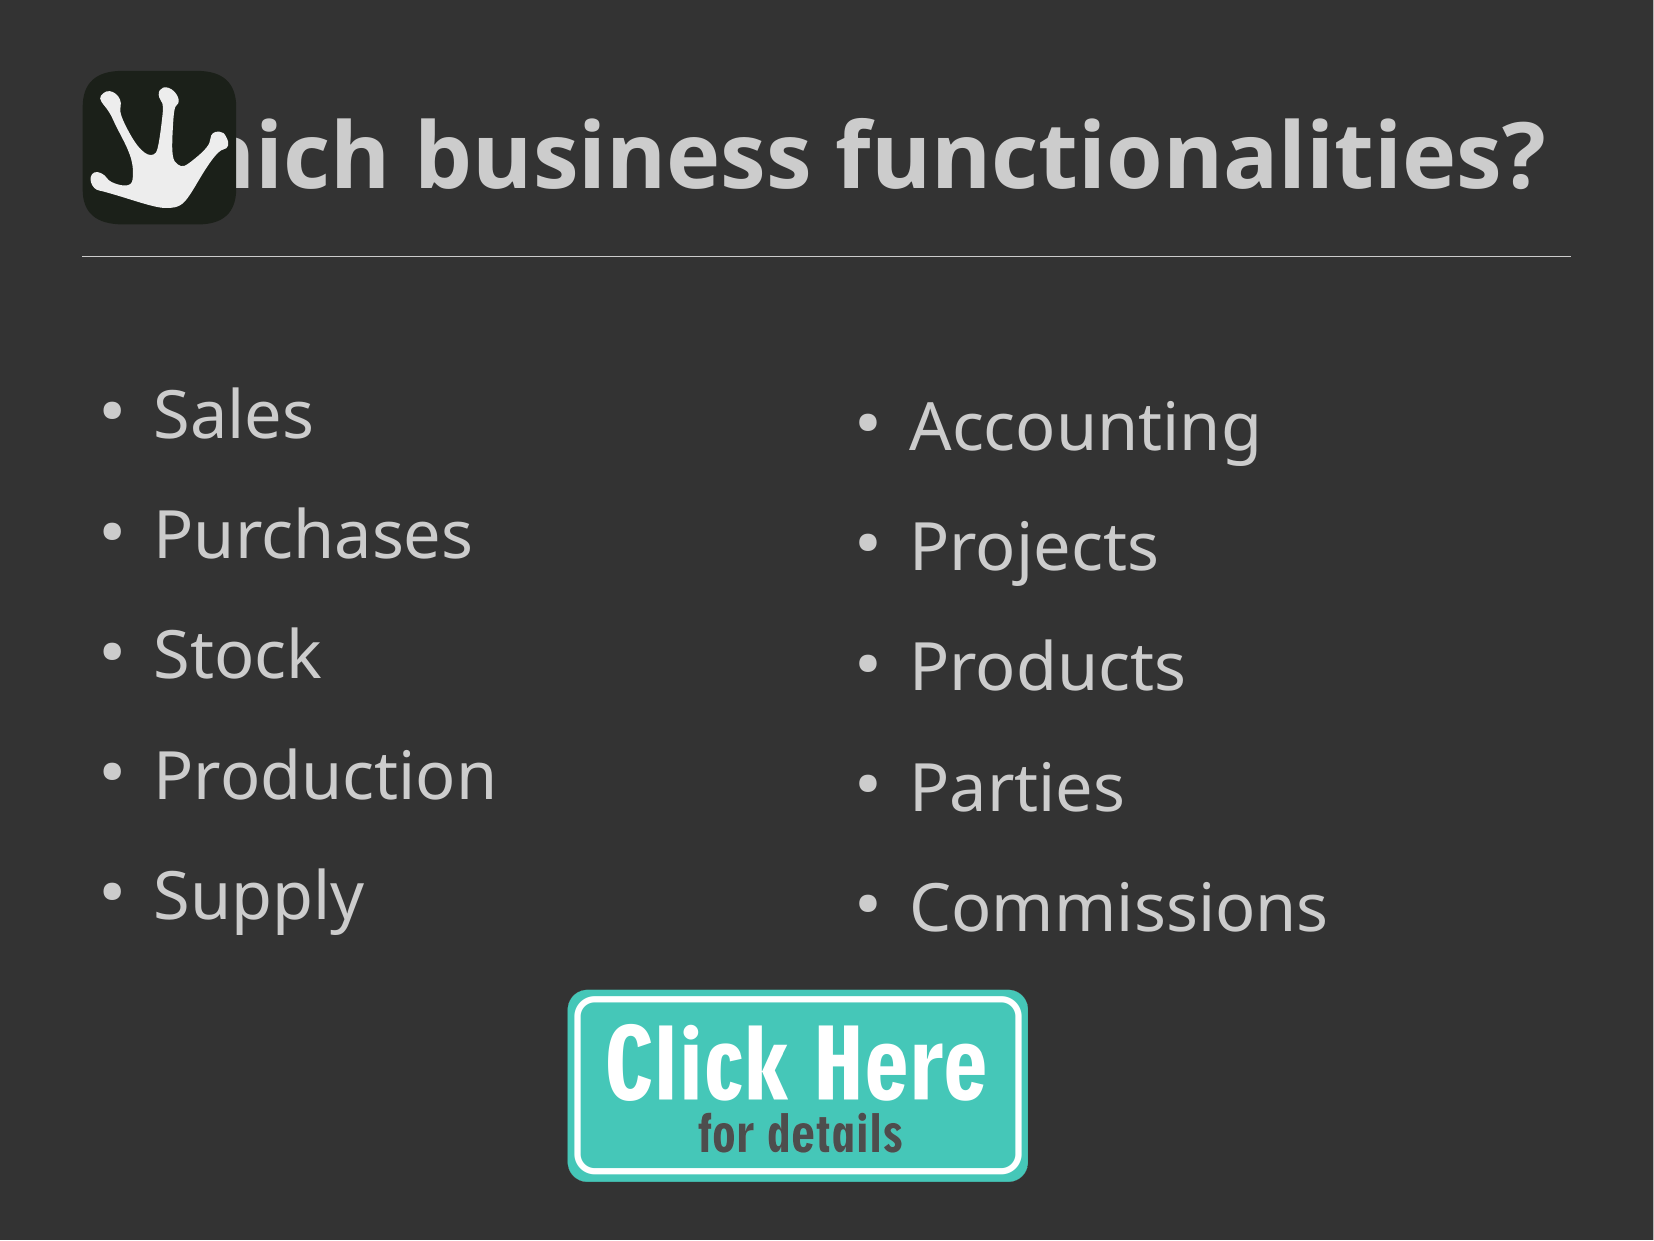

# Which business functionalities?
Sales
Purchases
Stock
Production
Supply
Accounting
Projects
Products
Parties
Commissions